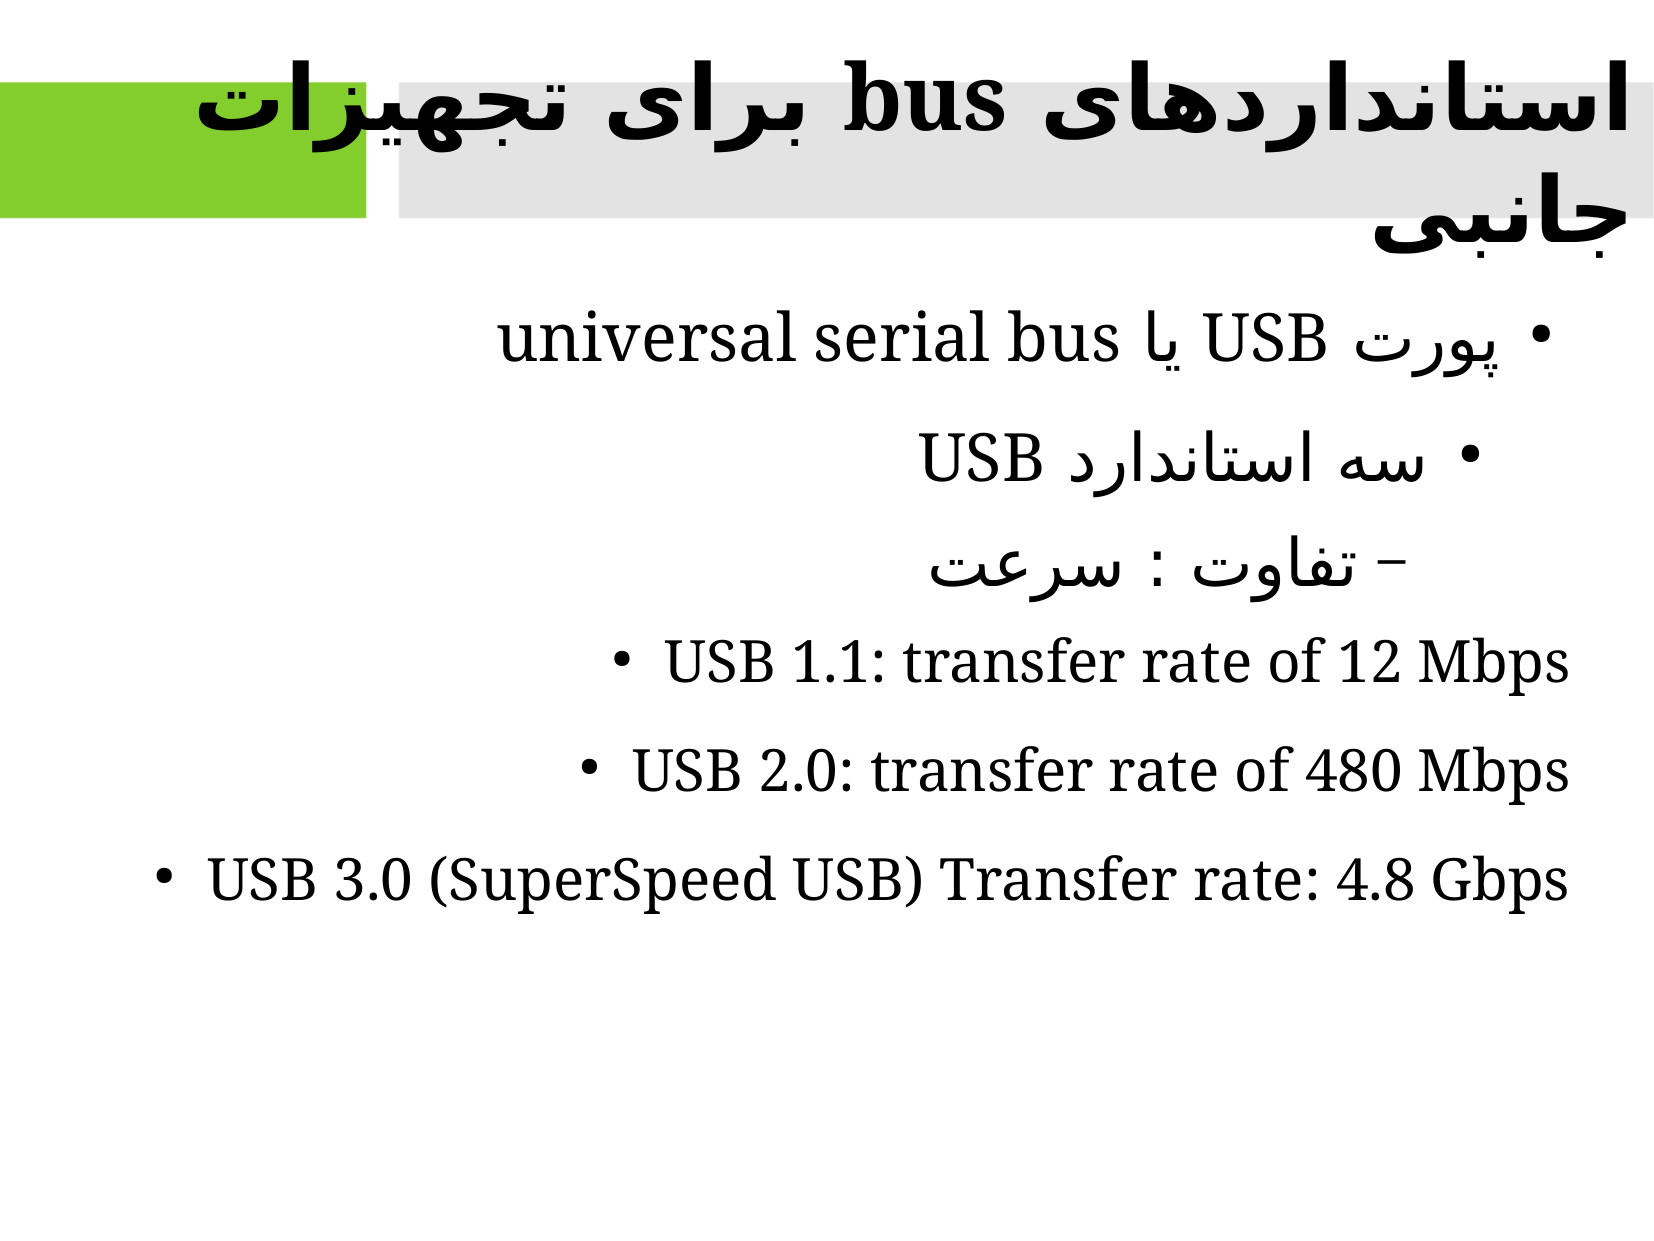

# استانداردهای bus برای تجهیزات جانبی
پورت USB یا universal serial bus
سه استاندارد USB
تفاوت : سرعت
USB 1.1: transfer rate of 12 Mbps
USB 2.0: transfer rate of 480 Mbps
USB 3.0 (SuperSpeed USB) Transfer rate: 4.8 Gbps